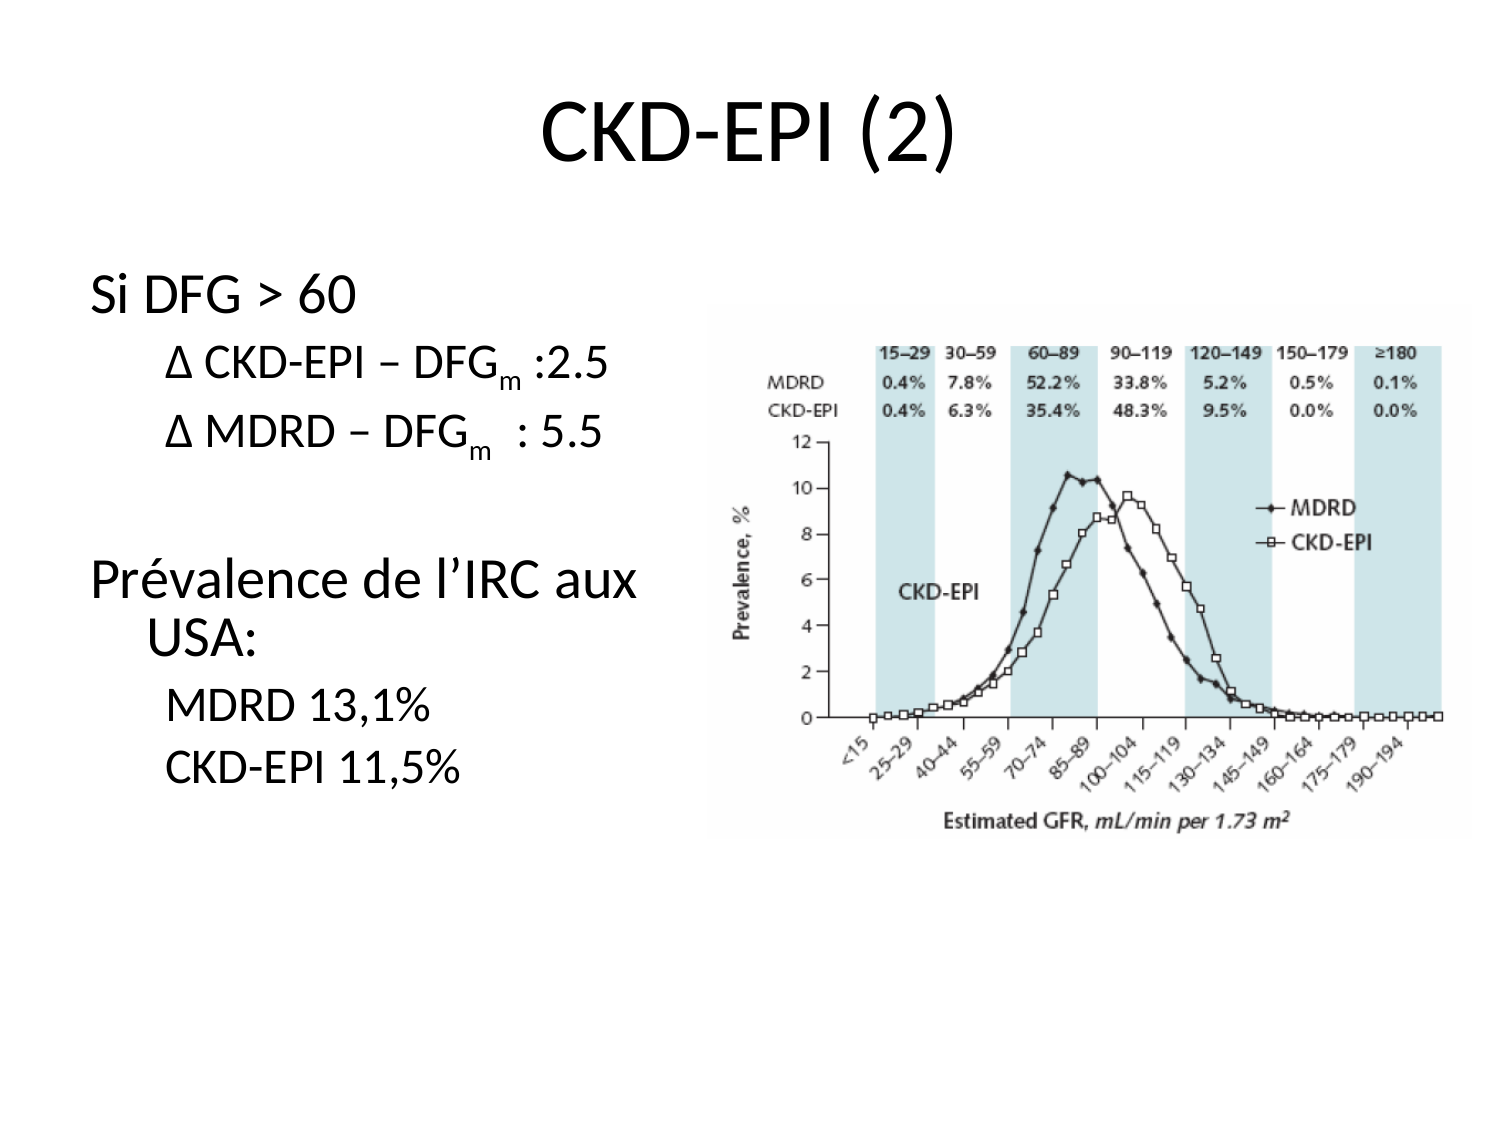

# CKD-EPI (2)
Si DFG > 60
∆ CKD-EPI – DFGm :2.5
∆ MDRD – DFGm : 5.5
Prévalence de l’IRC aux USA:
MDRD 13,1%
CKD-EPI 11,5%